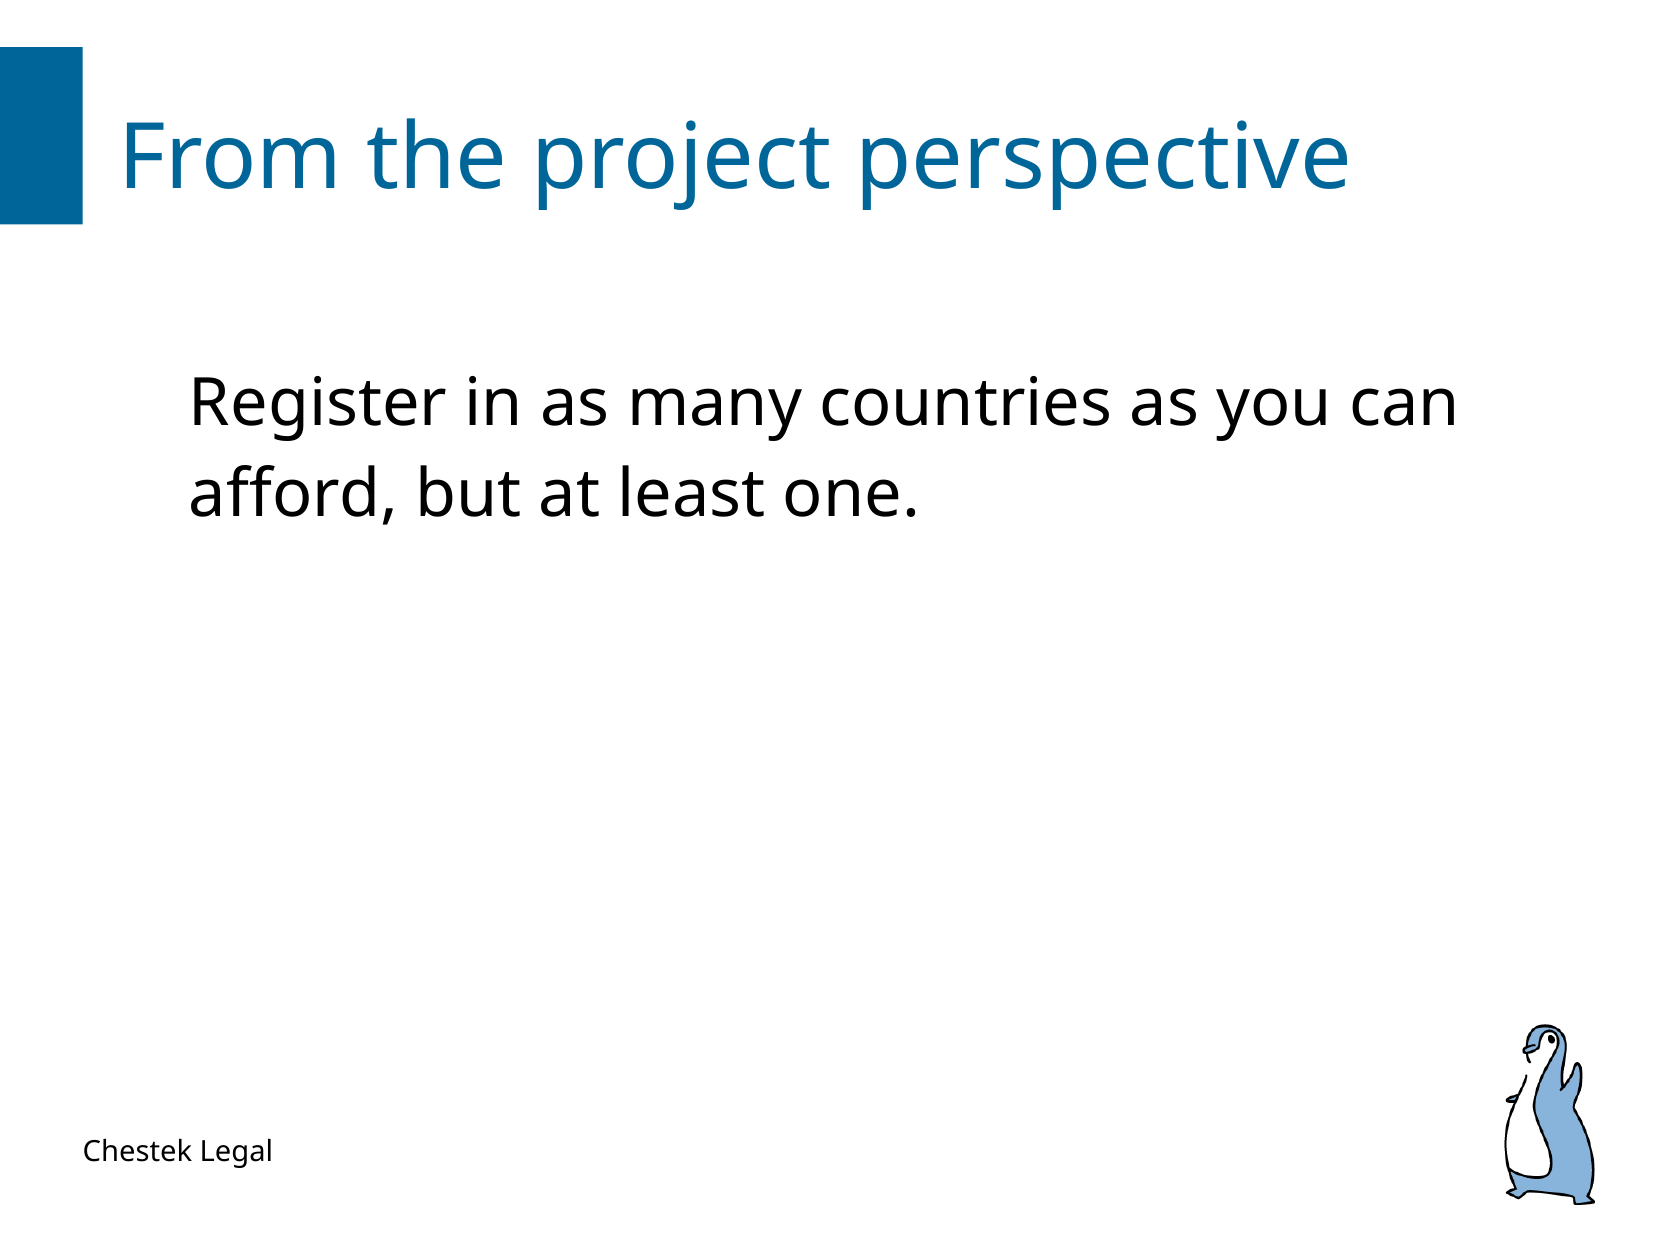

# From the project perspective
Register in as many countries as you can afford, but at least one.
10